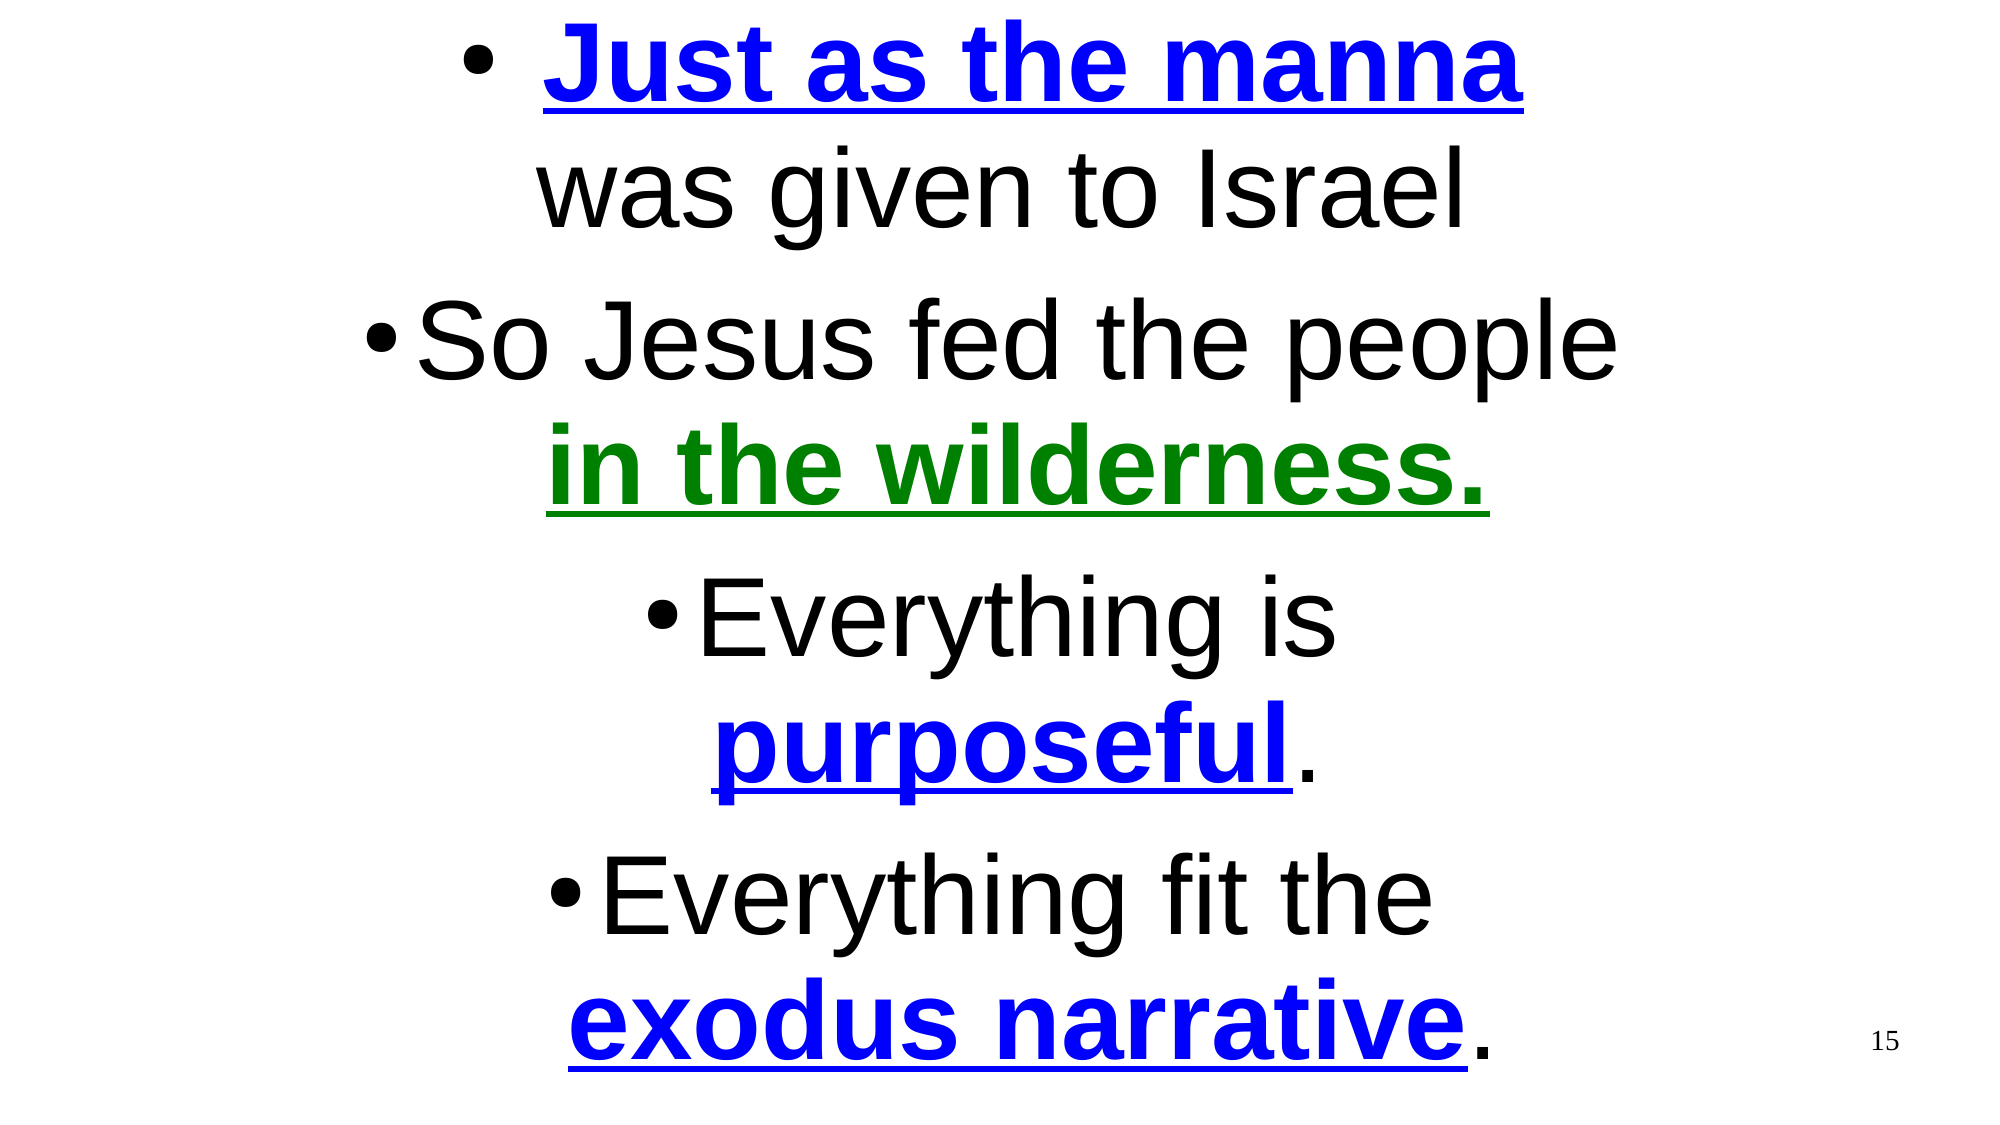

# Just as the manna was given to Israel
So Jesus fed the people
in the wilderness.
Everything is
purposeful.
Everything fit the 
exodus narrative.
15